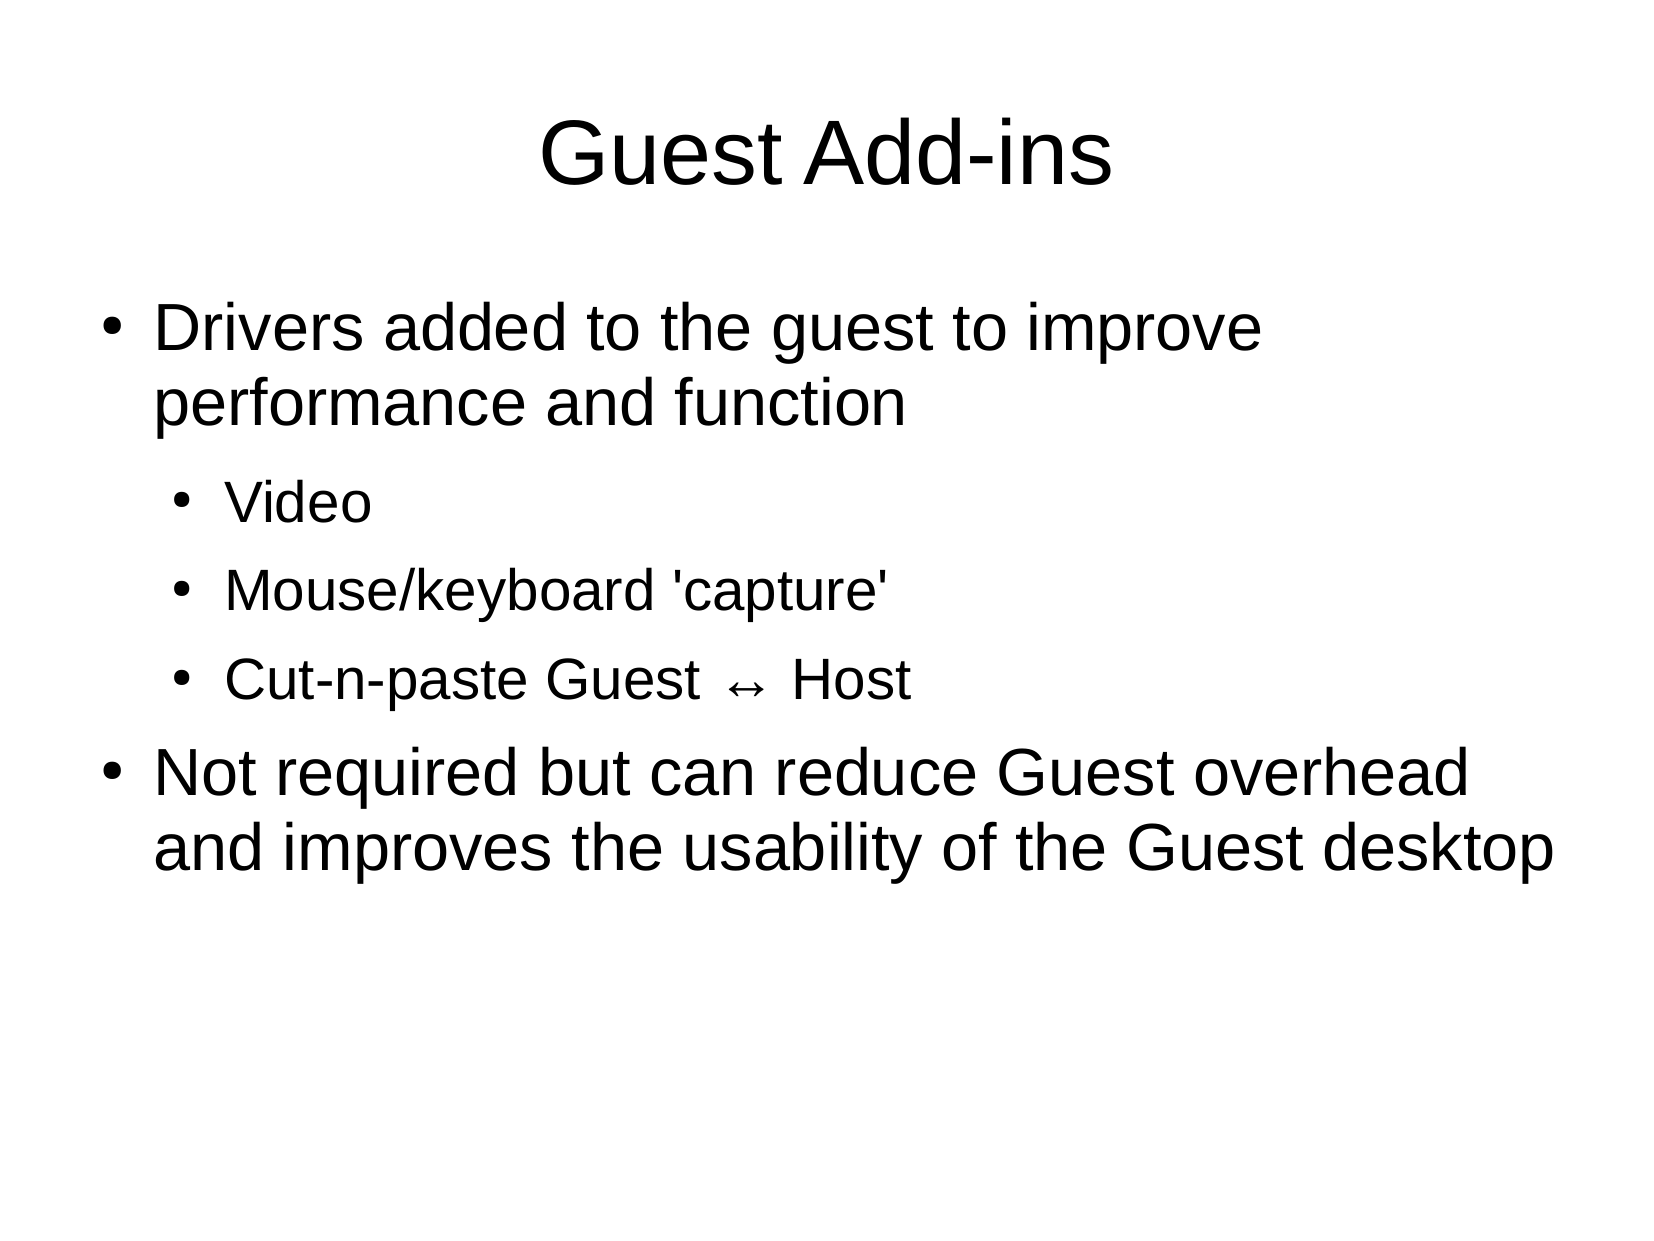

# Guest Add-ins
Drivers added to the guest to improve performance and function
Video
Mouse/keyboard 'capture'
Cut-n-paste Guest ↔ Host
Not required but can reduce Guest overhead and improves the usability of the Guest desktop